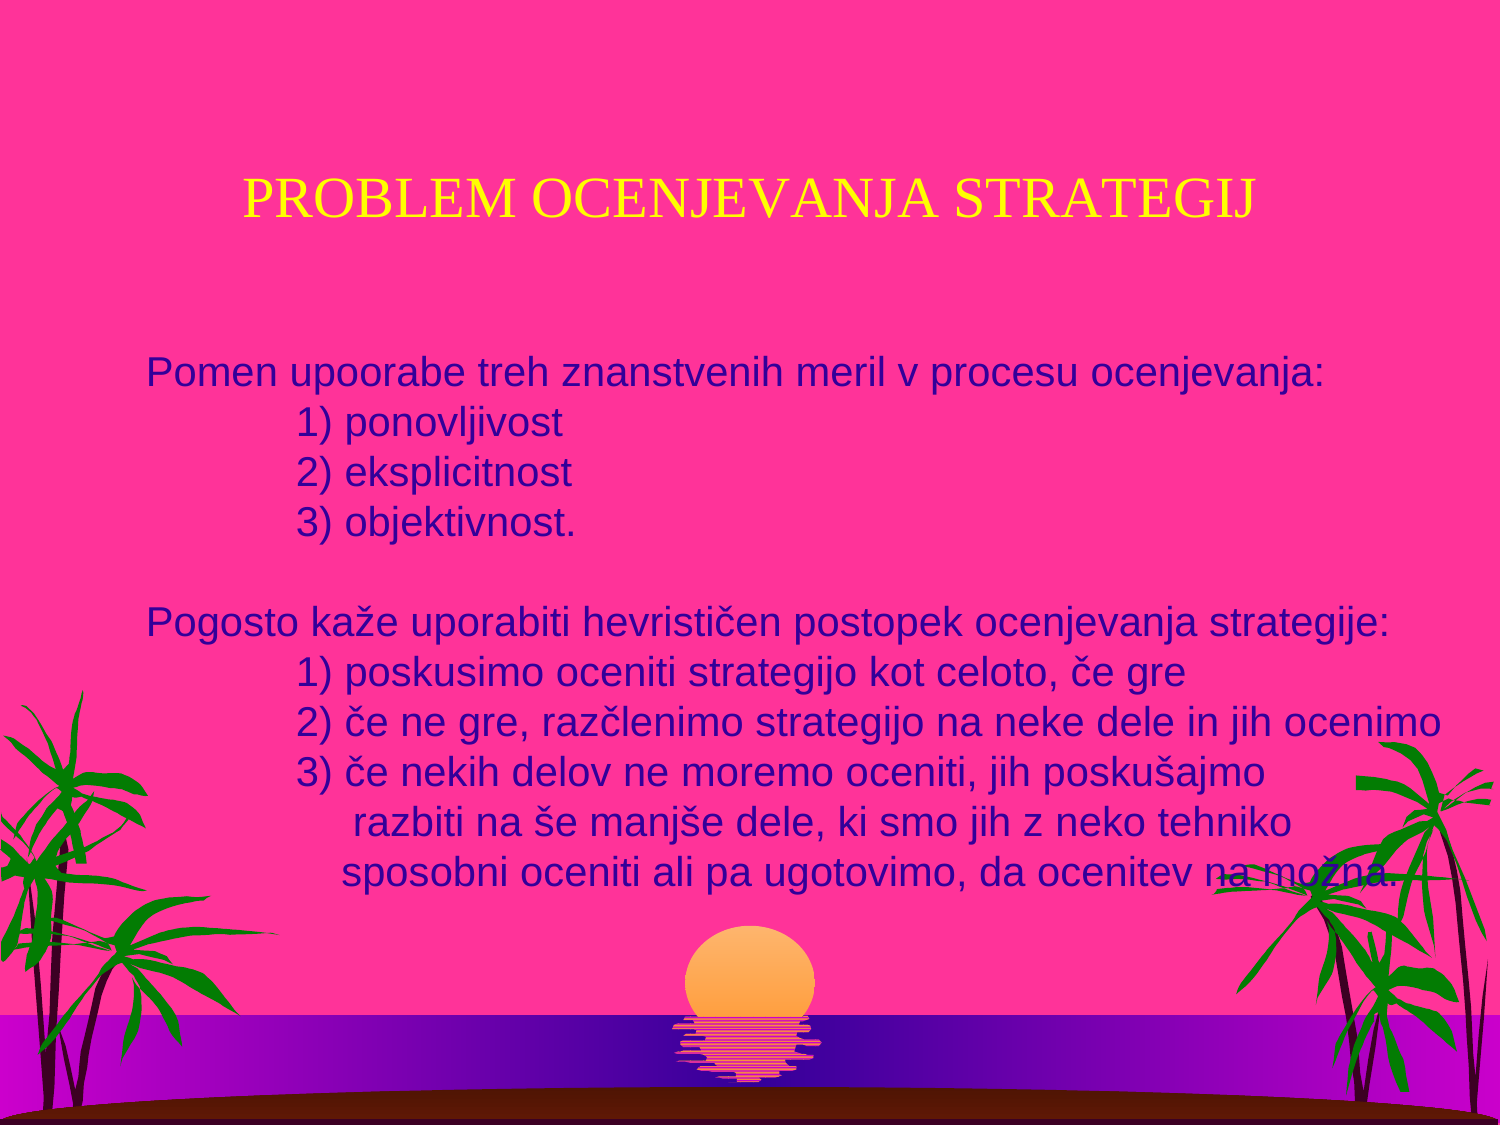

PROBLEM OCENJEVANJA STRATEGIJ
Pomen upoorabe treh znanstvenih meril v procesu ocenjevanja:
	1) ponovljivost
	2) eksplicitnost
	3) objektivnost.
Pogosto kaže uporabiti hevrističen postopek ocenjevanja strategije:
	1) poskusimo oceniti strategijo kot celoto, če gre
	2) če ne gre, razčlenimo strategijo na neke dele in jih ocenimo
	3) če nekih delov ne moremo oceniti, jih poskušajmo
 razbiti na še manjše dele, ki smo jih z neko tehniko
 sposobni oceniti ali pa ugotovimo, da ocenitev na možna.